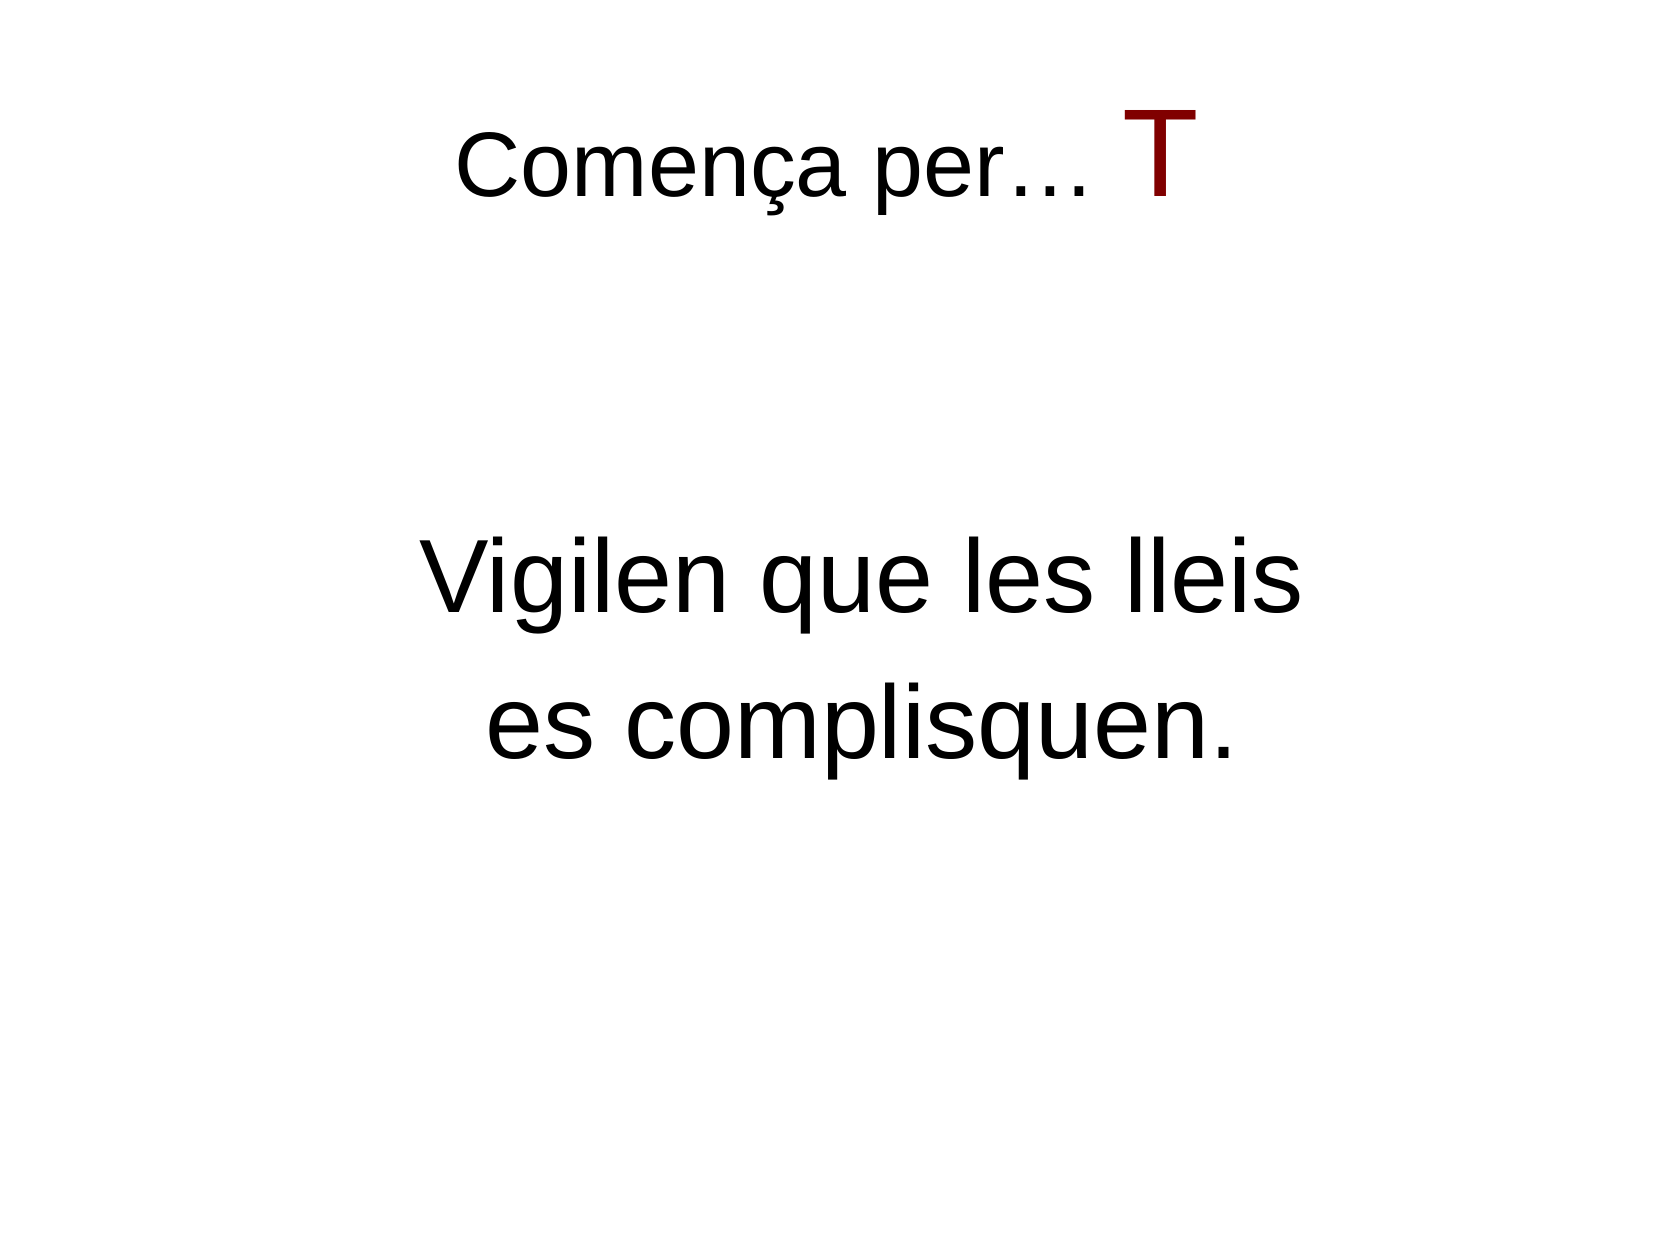

# Comença per… T
Vigilen que les lleis
es complisquen.